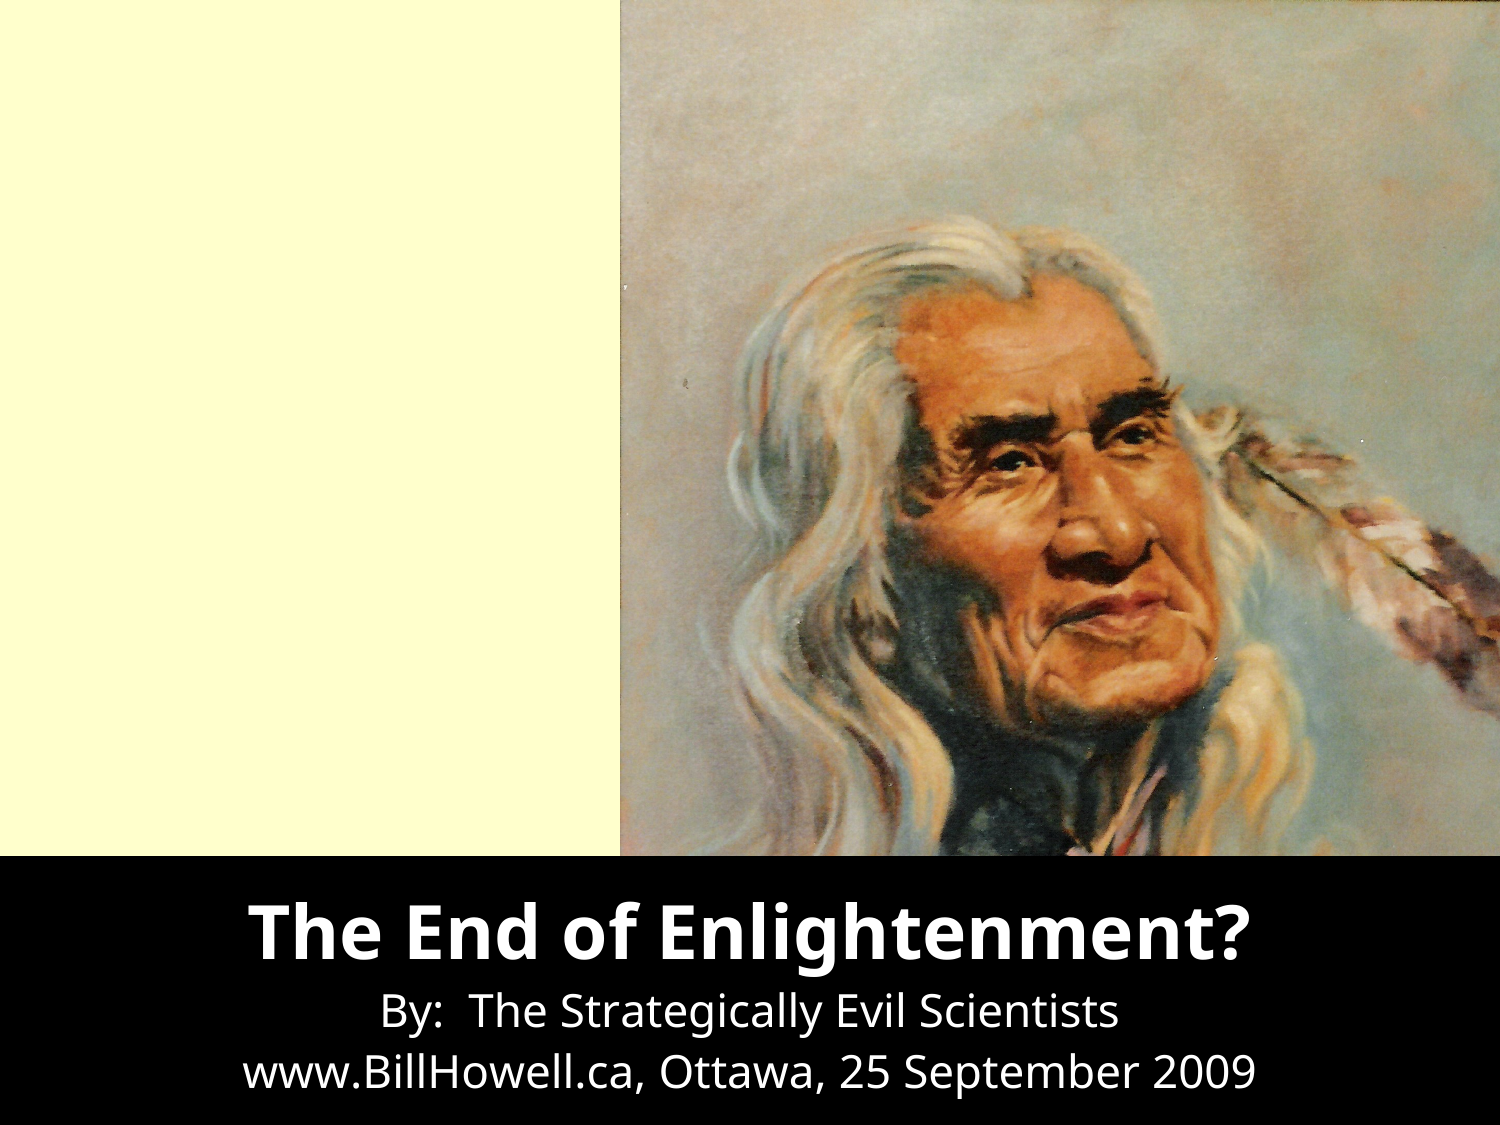

The End of Enlightenment?
By: The Strategically Evil Scientists
www.BillHowell.ca, Ottawa, 25 September 2009